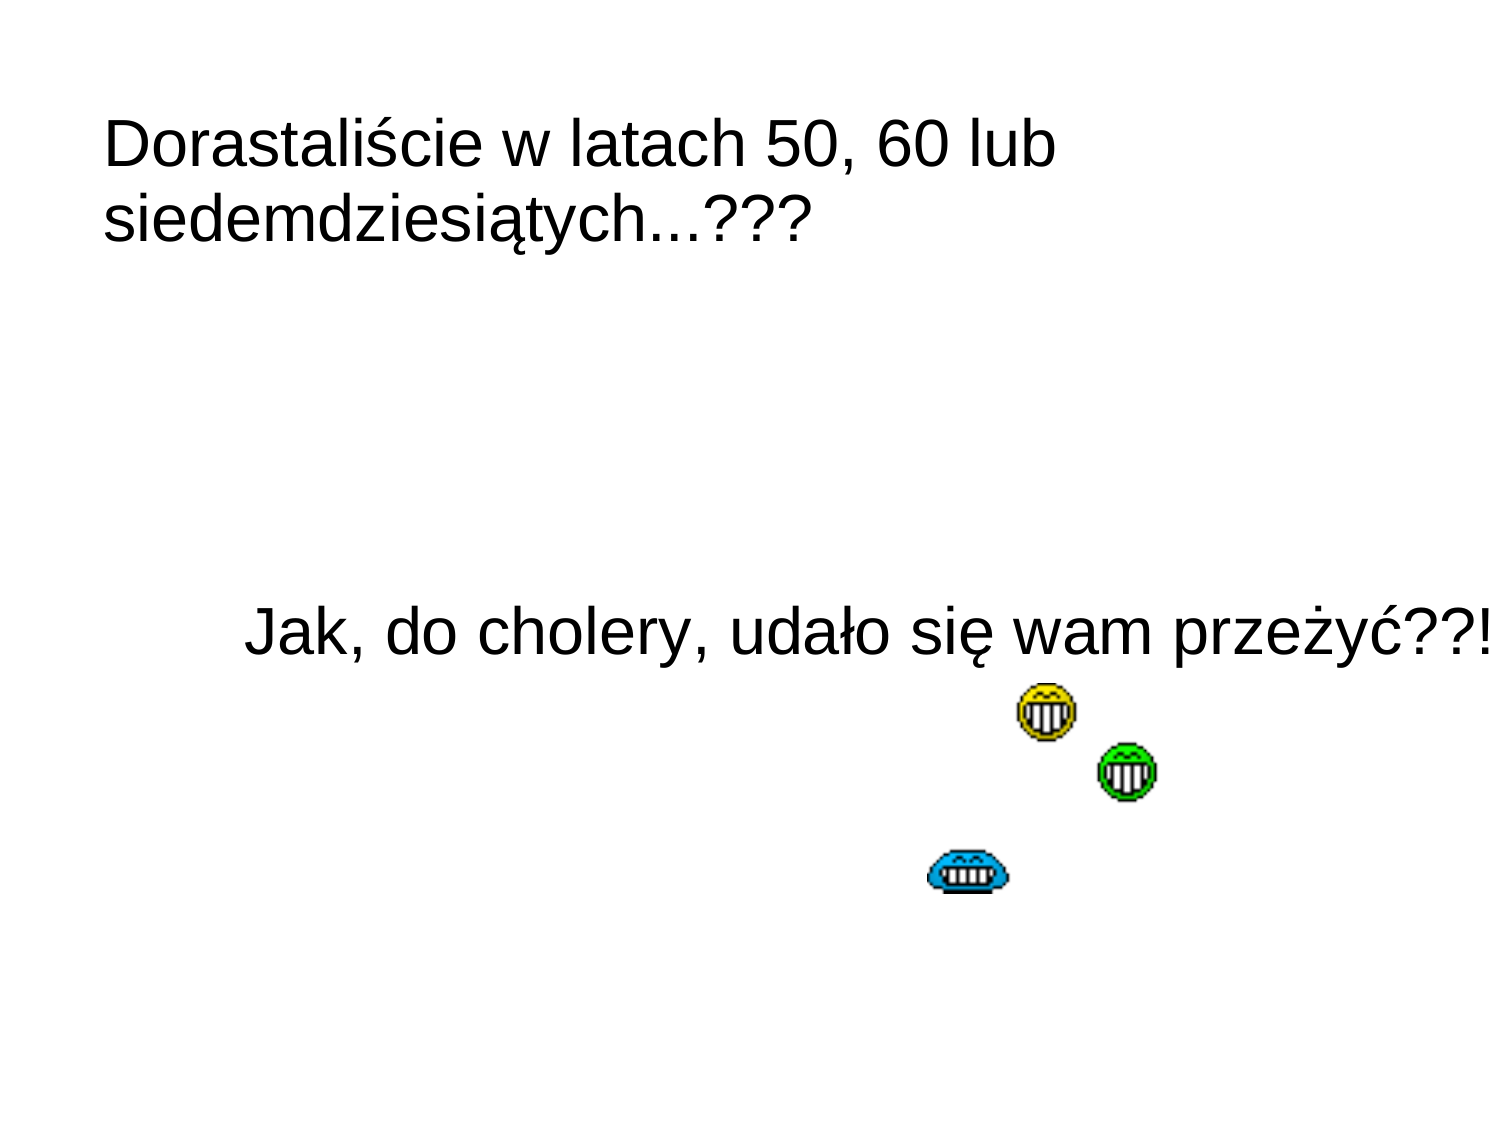

Dorastaliście w latach 50, 60 lub siedemdziesiątych...???
Jak, do cholery, udało się wam przeżyć??!!